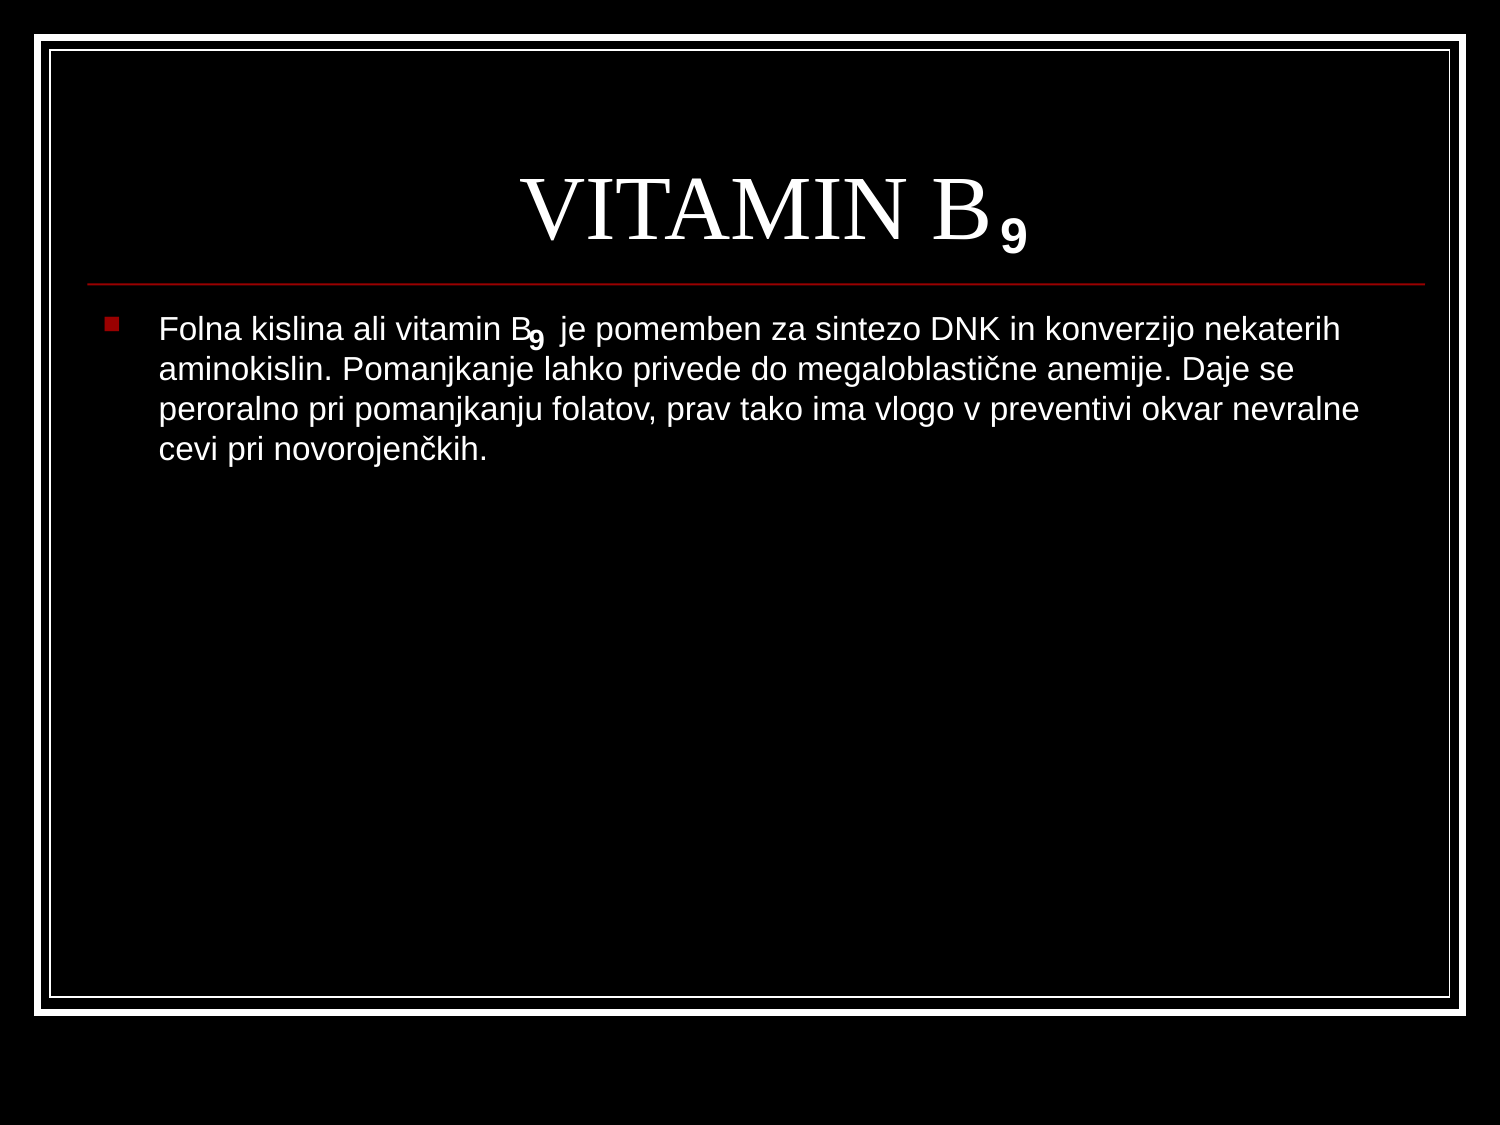

# VITAMIN B
9
Folna kislina ali vitamin B je pomemben za sintezo DNK in konverzijo nekaterih aminokislin. Pomanjkanje lahko privede do megaloblastične anemije. Daje se peroralno pri pomanjkanju folatov, prav tako ima vlogo v preventivi okvar nevralne cevi pri novorojenčkih.
9